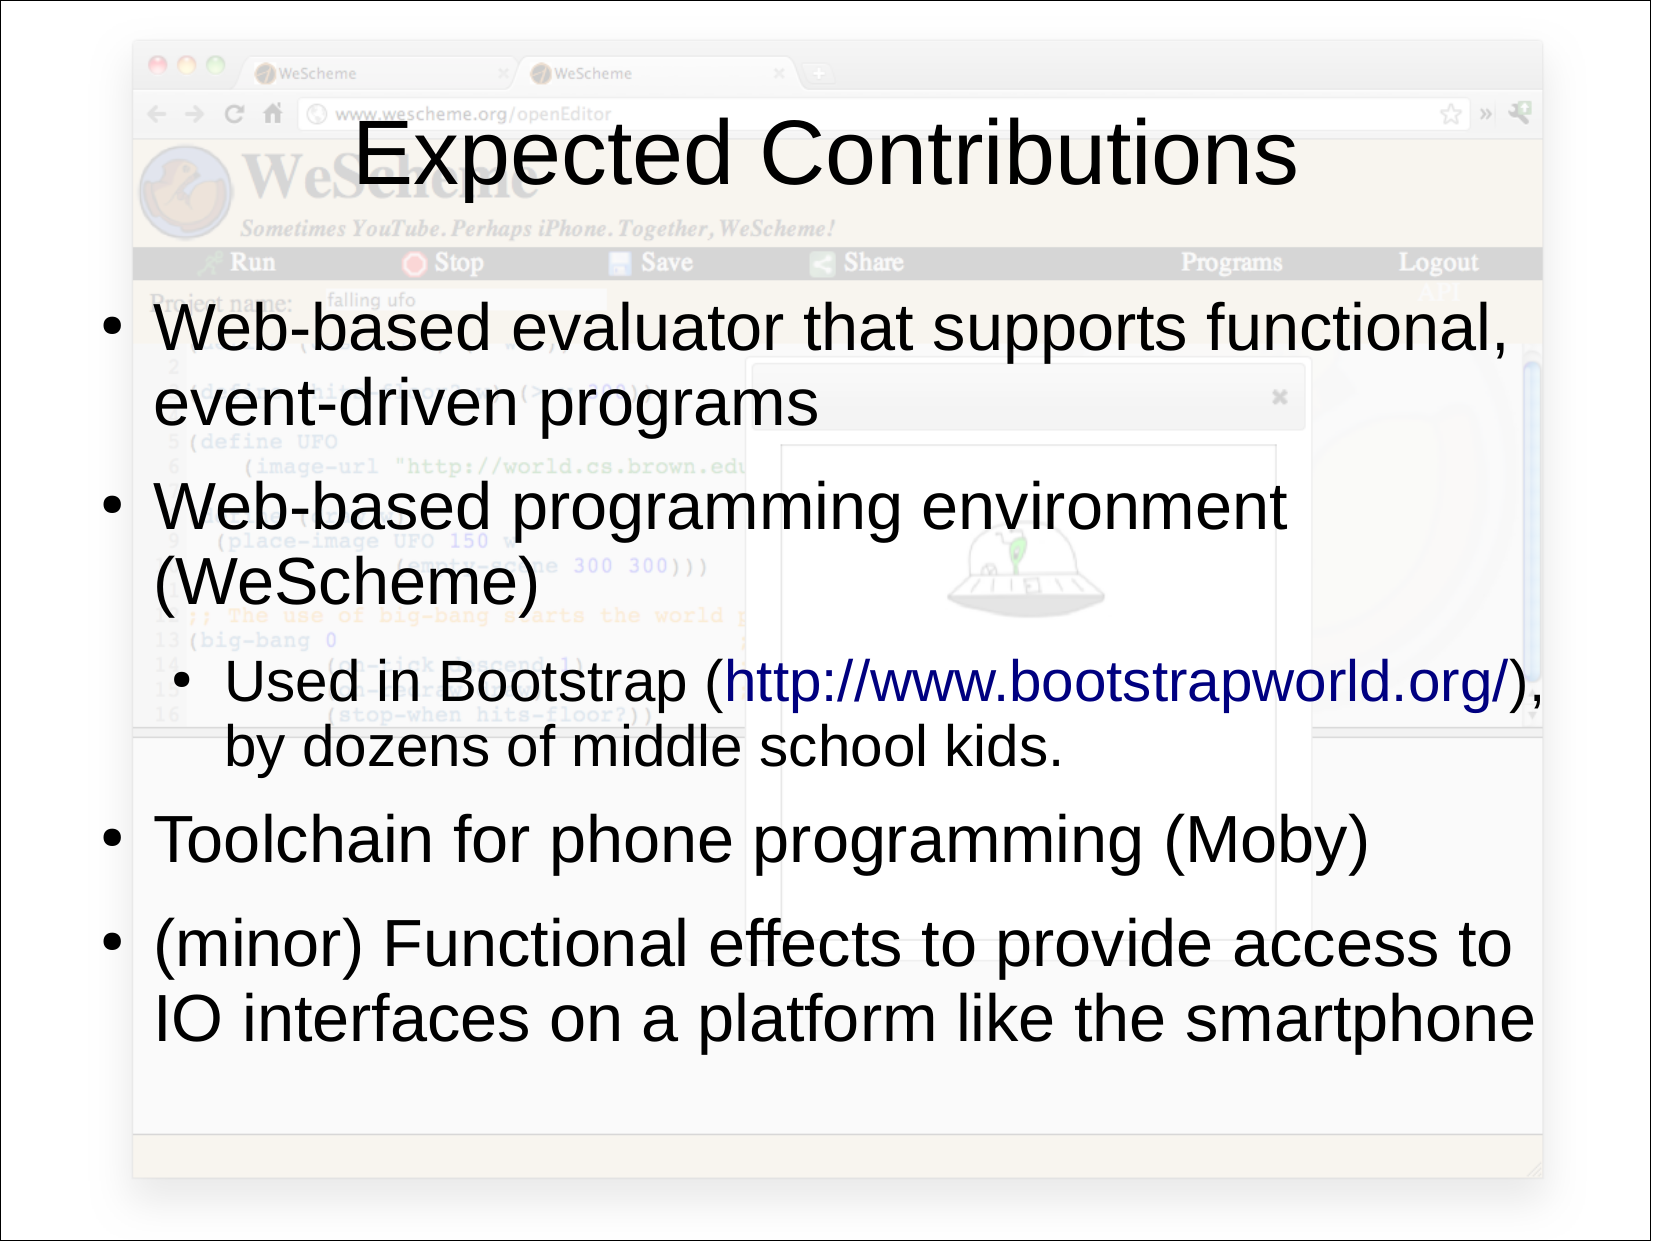

# Expected Contributions
Web-based evaluator that supports functional, event-driven programs
Web-based programming environment (WeScheme)
Used in Bootstrap (http://www.bootstrapworld.org/), by dozens of middle school kids.
Toolchain for phone programming (Moby)
(minor) Functional effects to provide access to IO interfaces on a platform like the smartphone